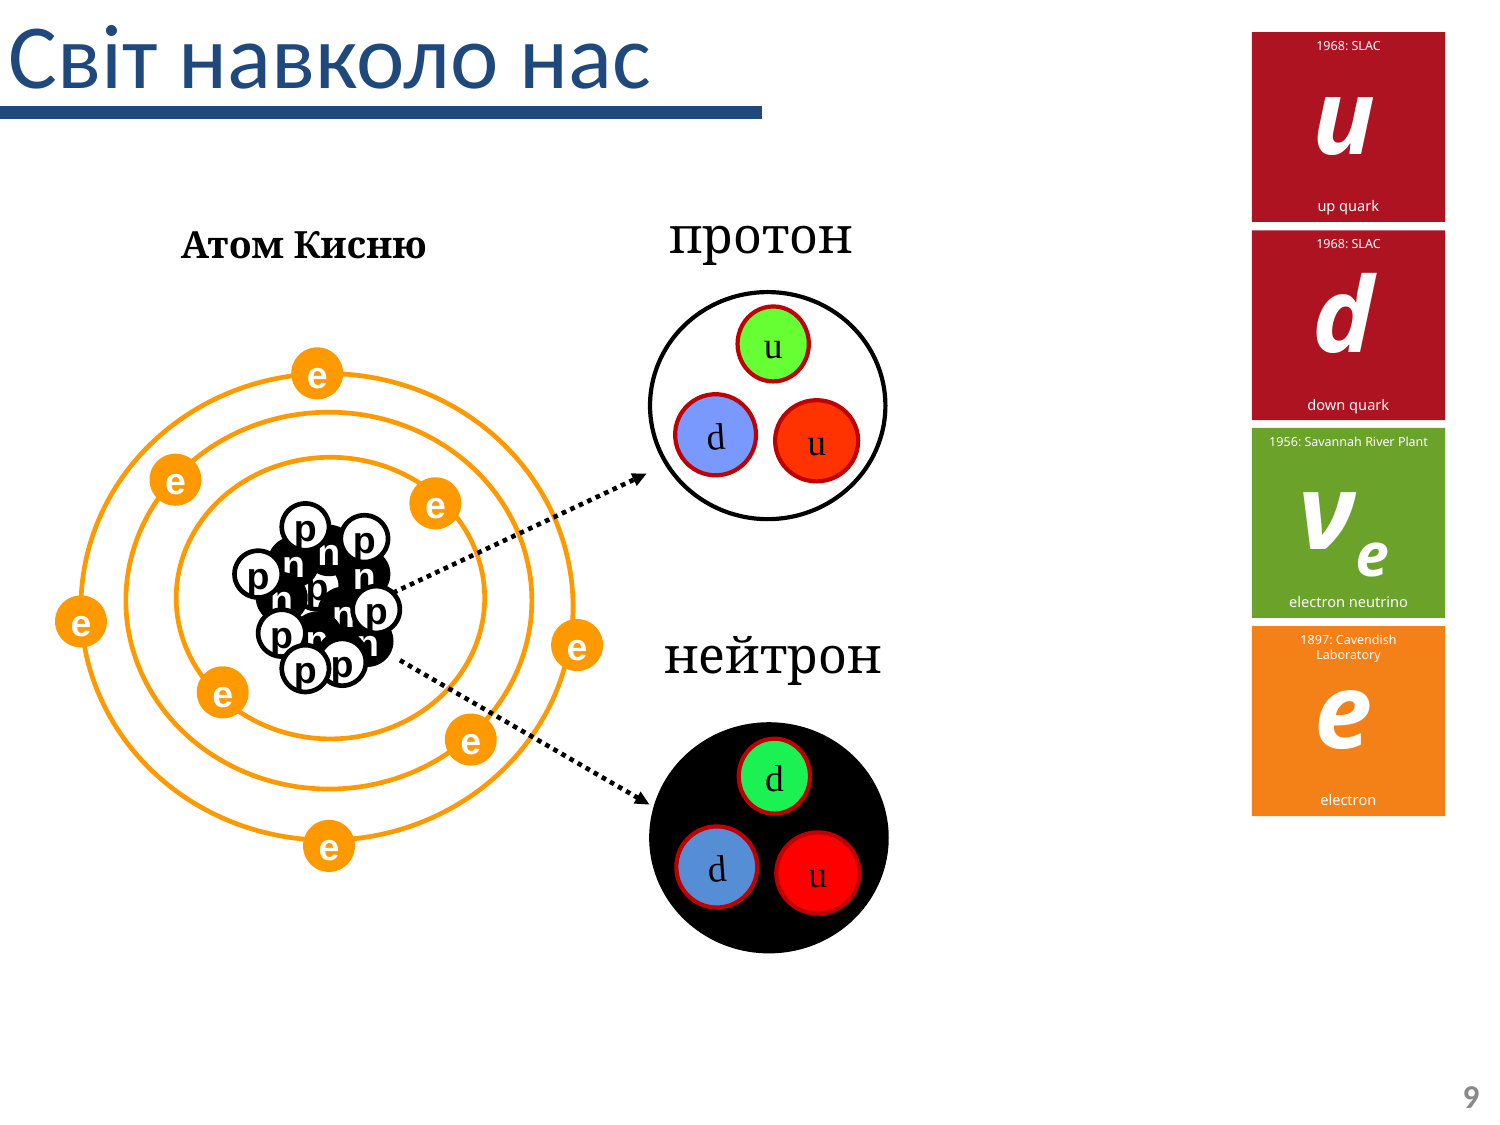

# Світ навколо нас
1974: Brookhaven & SLAC
c
charm quark
1995: Fermilab
top quark
1968: SLAC
u
up quark
1979: DESY
g
gluon
1947: Manchester Univ..
s
strange quark
1977: Fermilab
1968: SLAC
d
down quark
1923: Washington Univ.

photon
1982: Brookhaven

muon neutrino
2000: Fermilab

tau neutrino
1956: Savannah River Plant
νe
electron neutrino
1983: CERN
W
W boson
1937: Caltech & Harvard

muon
1976: SLAC

tau
1897: Cavendish Laboratory
e
electron
1983: CERN
Z
Z boson
1937: Caltech & Harvard
1897: Cavendish Laboratory
2012: CERN
H
Higgs boson
tau
Standard Model
of particle physics
протон
Атом Кисню
u
d
u
e
e
e
p
p
n
n
p
n
p
n
p
n
e
p
n
нейтрон
n
e
n
p
p
e
e
d
d
u
e